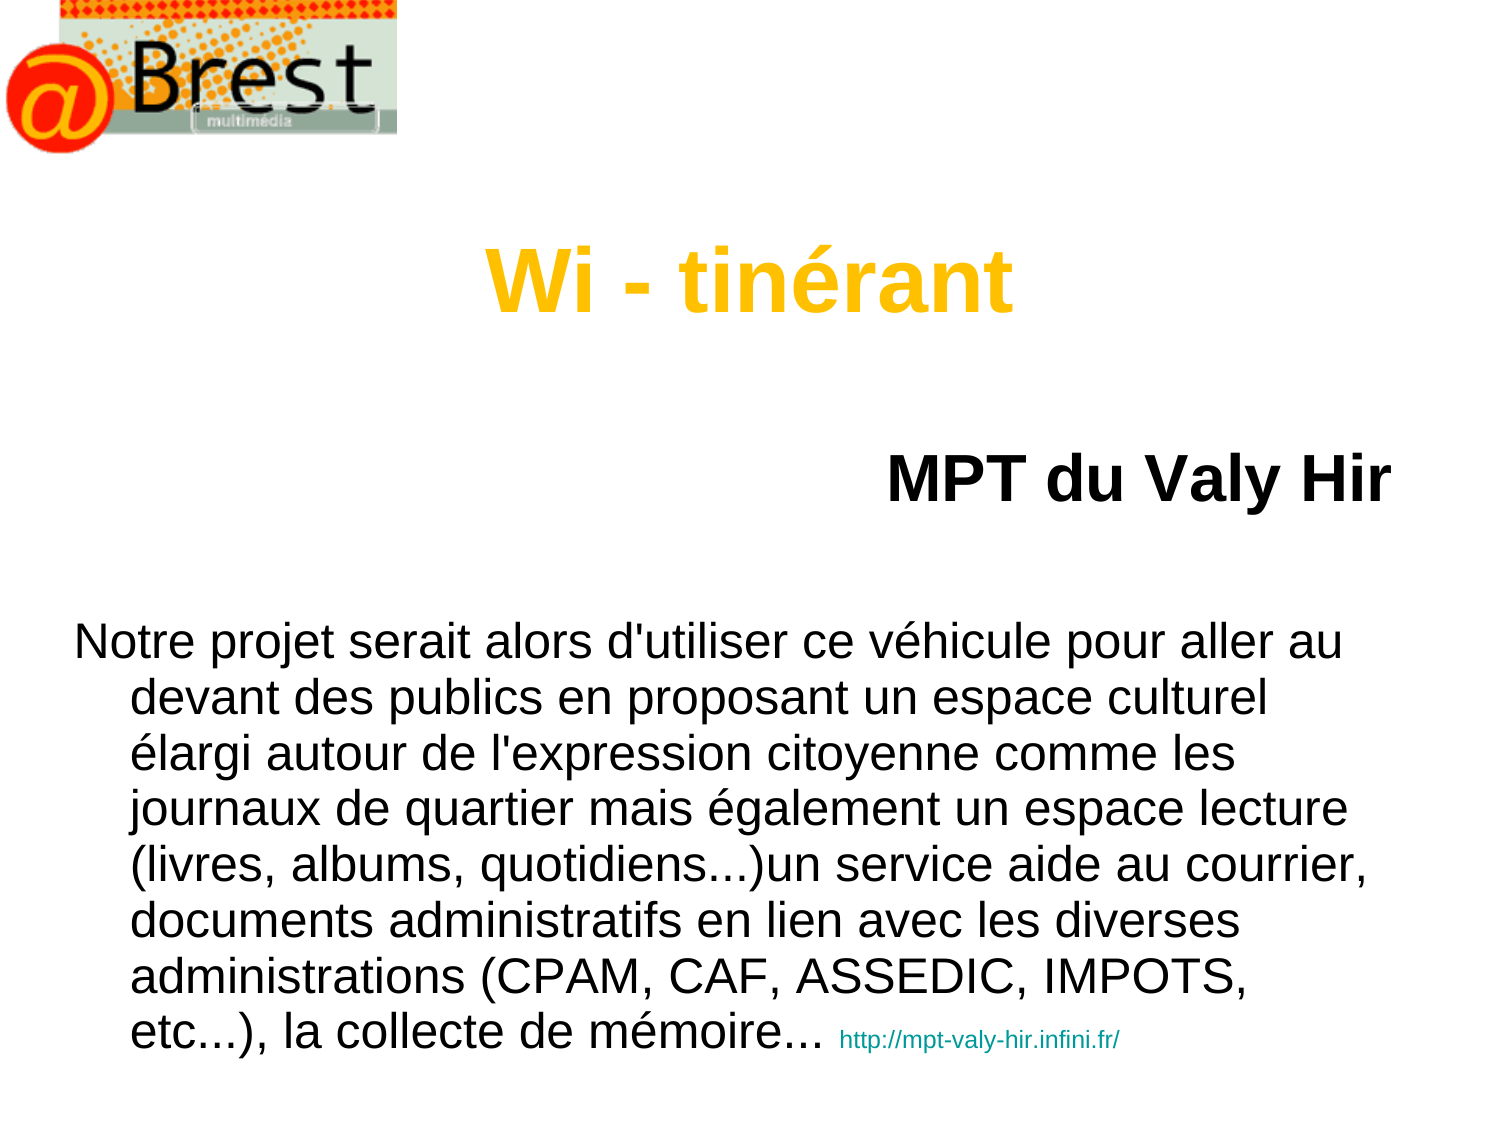

# Wi - tinérant
MPT du Valy Hir
Notre projet serait alors d'utiliser ce véhicule pour aller au devant des publics en proposant un espace culturel élargi autour de l'expression citoyenne comme les journaux de quartier mais également un espace lecture (livres, albums, quotidiens...)un service aide au courrier, documents administratifs en lien avec les diverses administrations (CPAM, CAF, ASSEDIC, IMPOTS, etc...), la collecte de mémoire... http://mpt-valy-hir.infini.fr/